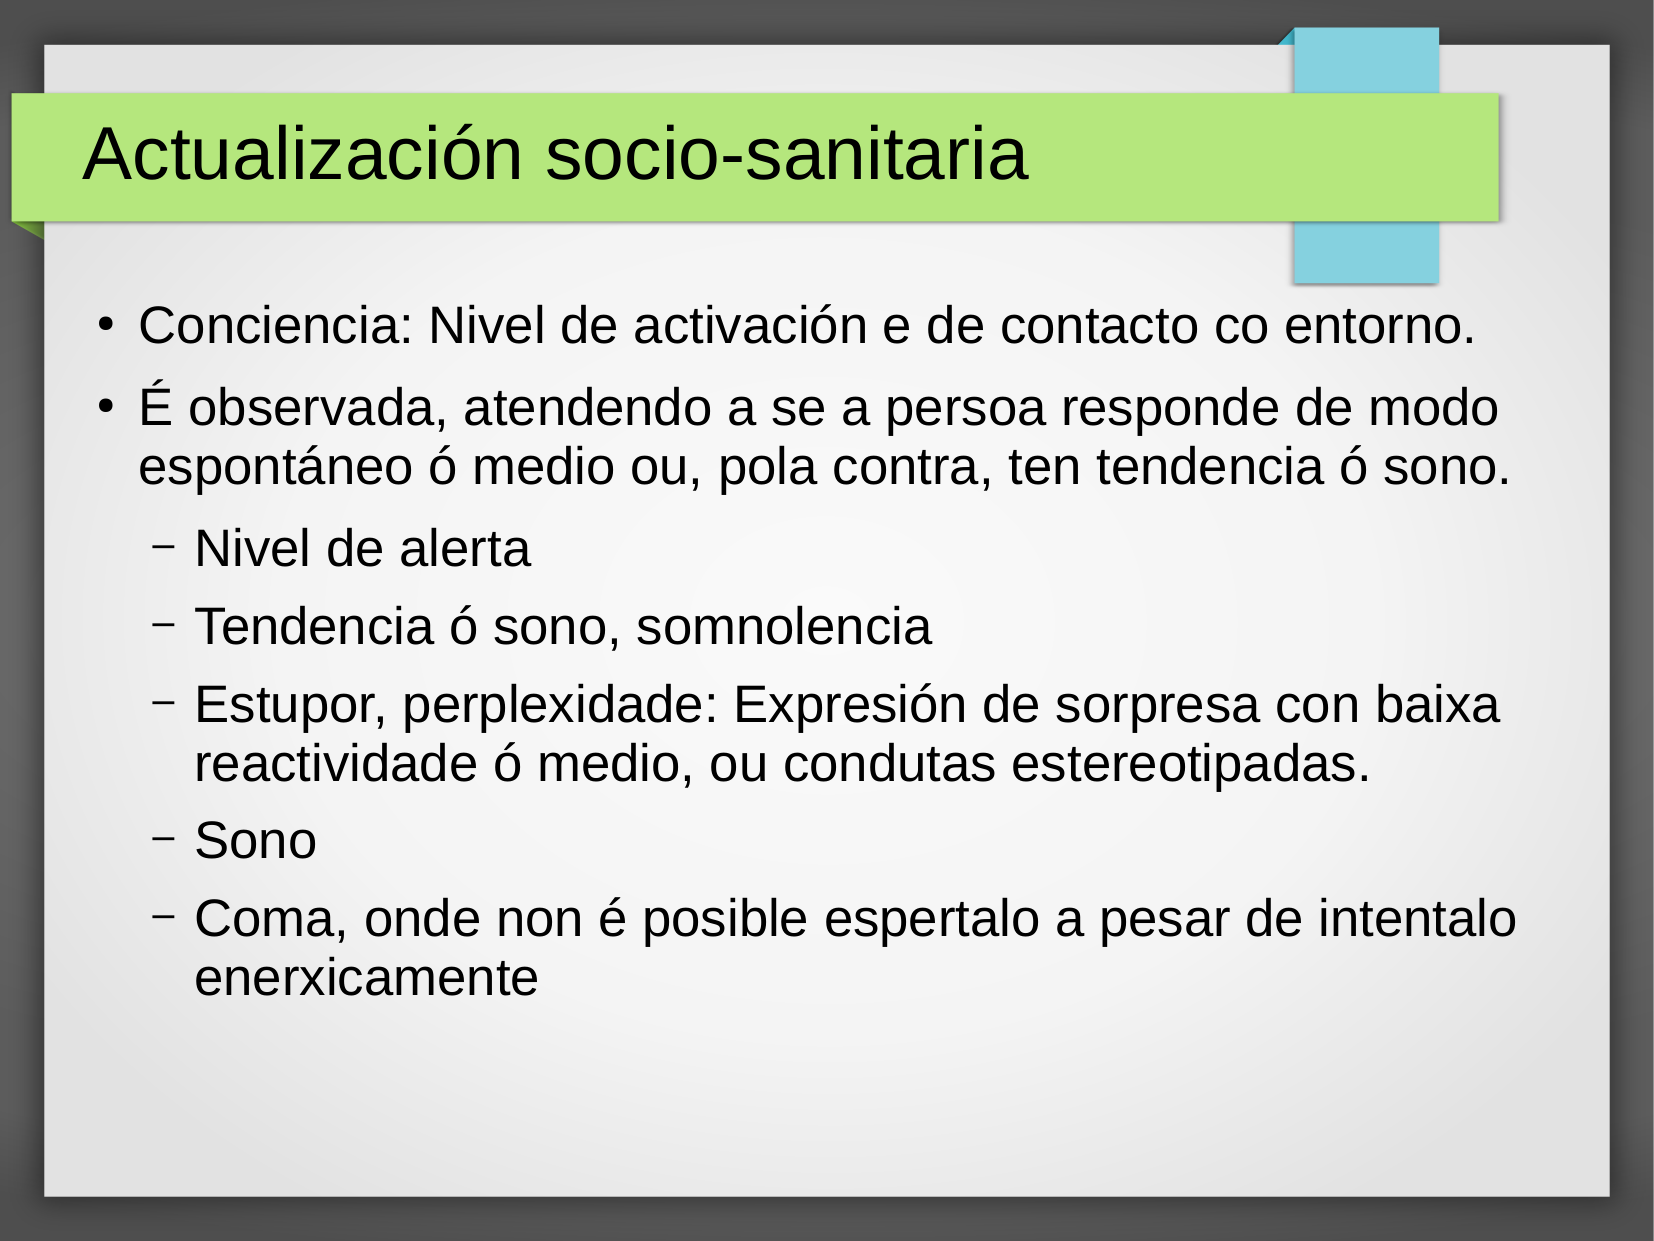

# Actualización socio-sanitaria
Conciencia: Nivel de activación e de contacto co entorno.
É observada, atendendo a se a persoa responde de modo espontáneo ó medio ou, pola contra, ten tendencia ó sono.
Nivel de alerta
Tendencia ó sono, somnolencia
Estupor, perplexidade: Expresión de sorpresa con baixa reactividade ó medio, ou condutas estereotipadas.
Sono
Coma, onde non é posible espertalo a pesar de intentalo enerxicamente